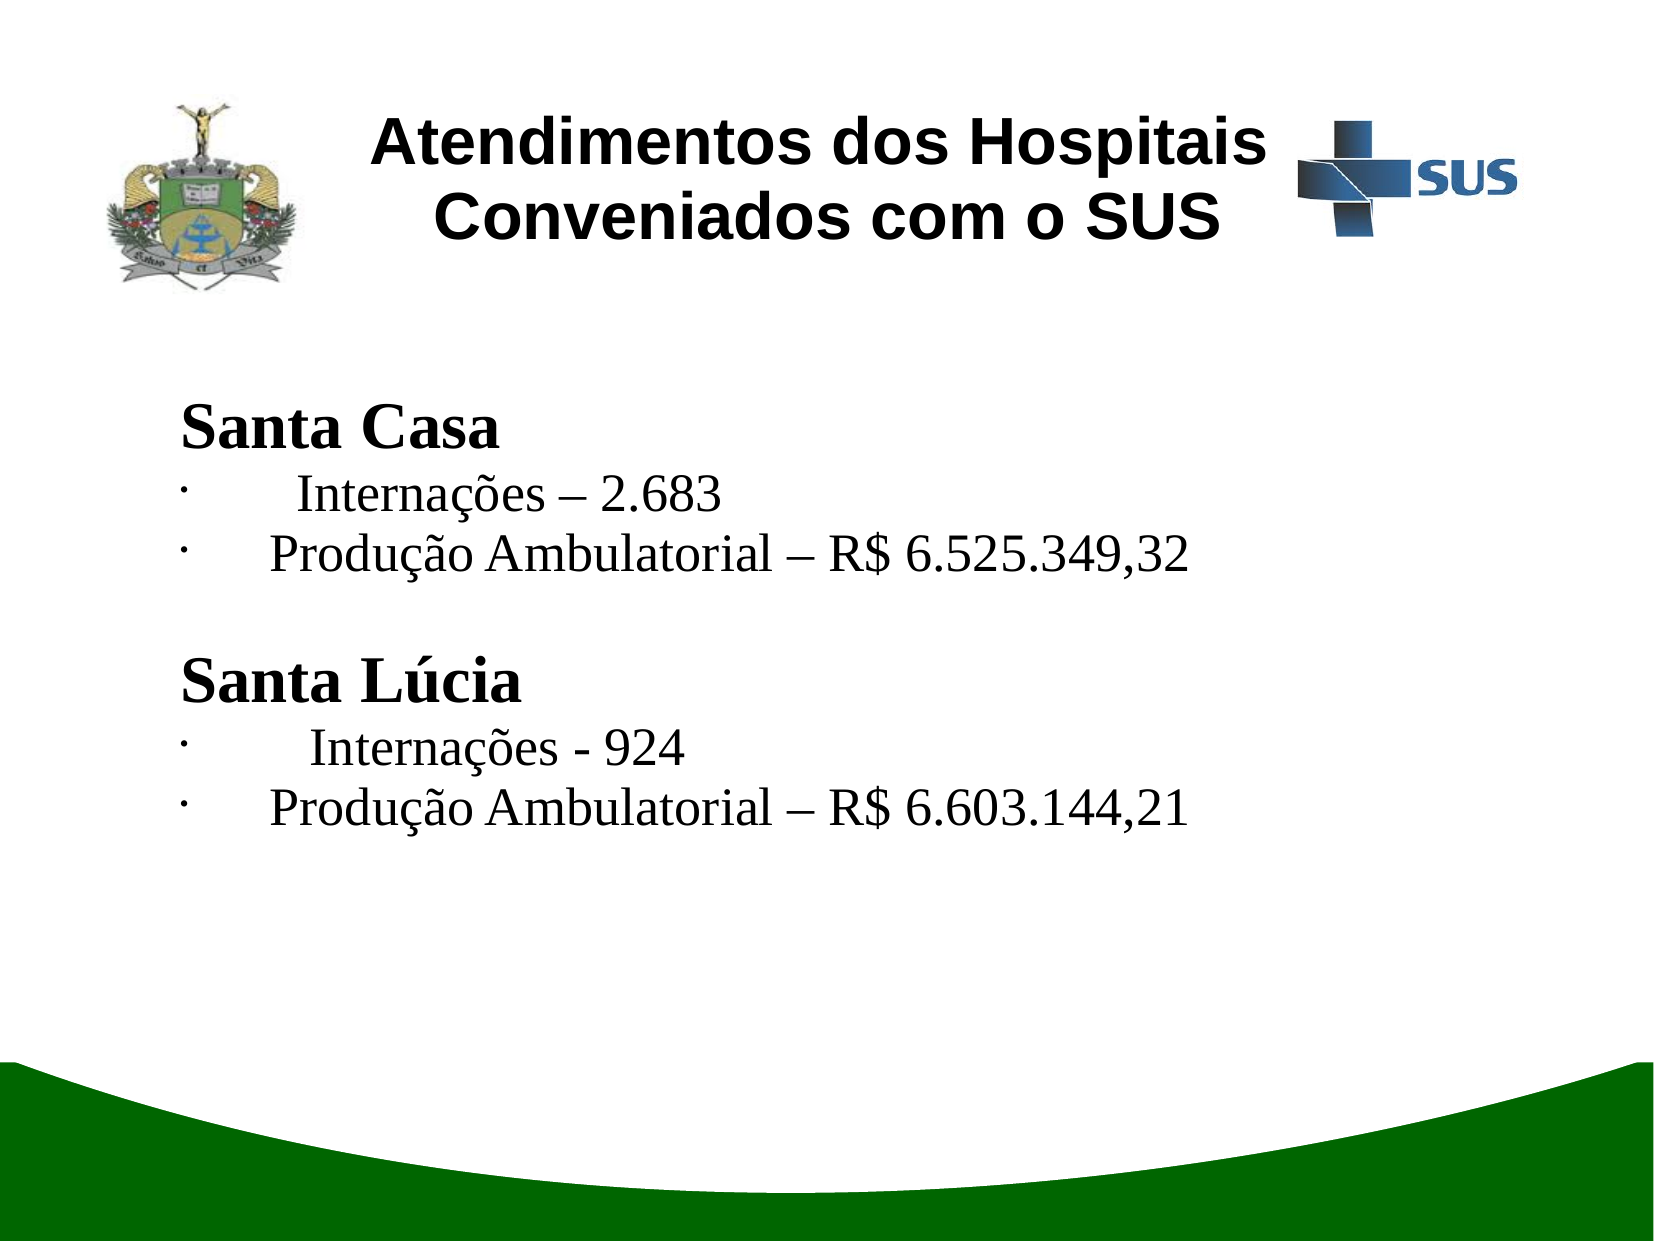

Atendimentos dos Hospitais
Conveniados com o SUS
Santa Casa
 Internações – 2.683
 Produção Ambulatorial – R$ 6.525.349,32
Santa Lúcia
 Internações - 924
 Produção Ambulatorial – R$ 6.603.144,21